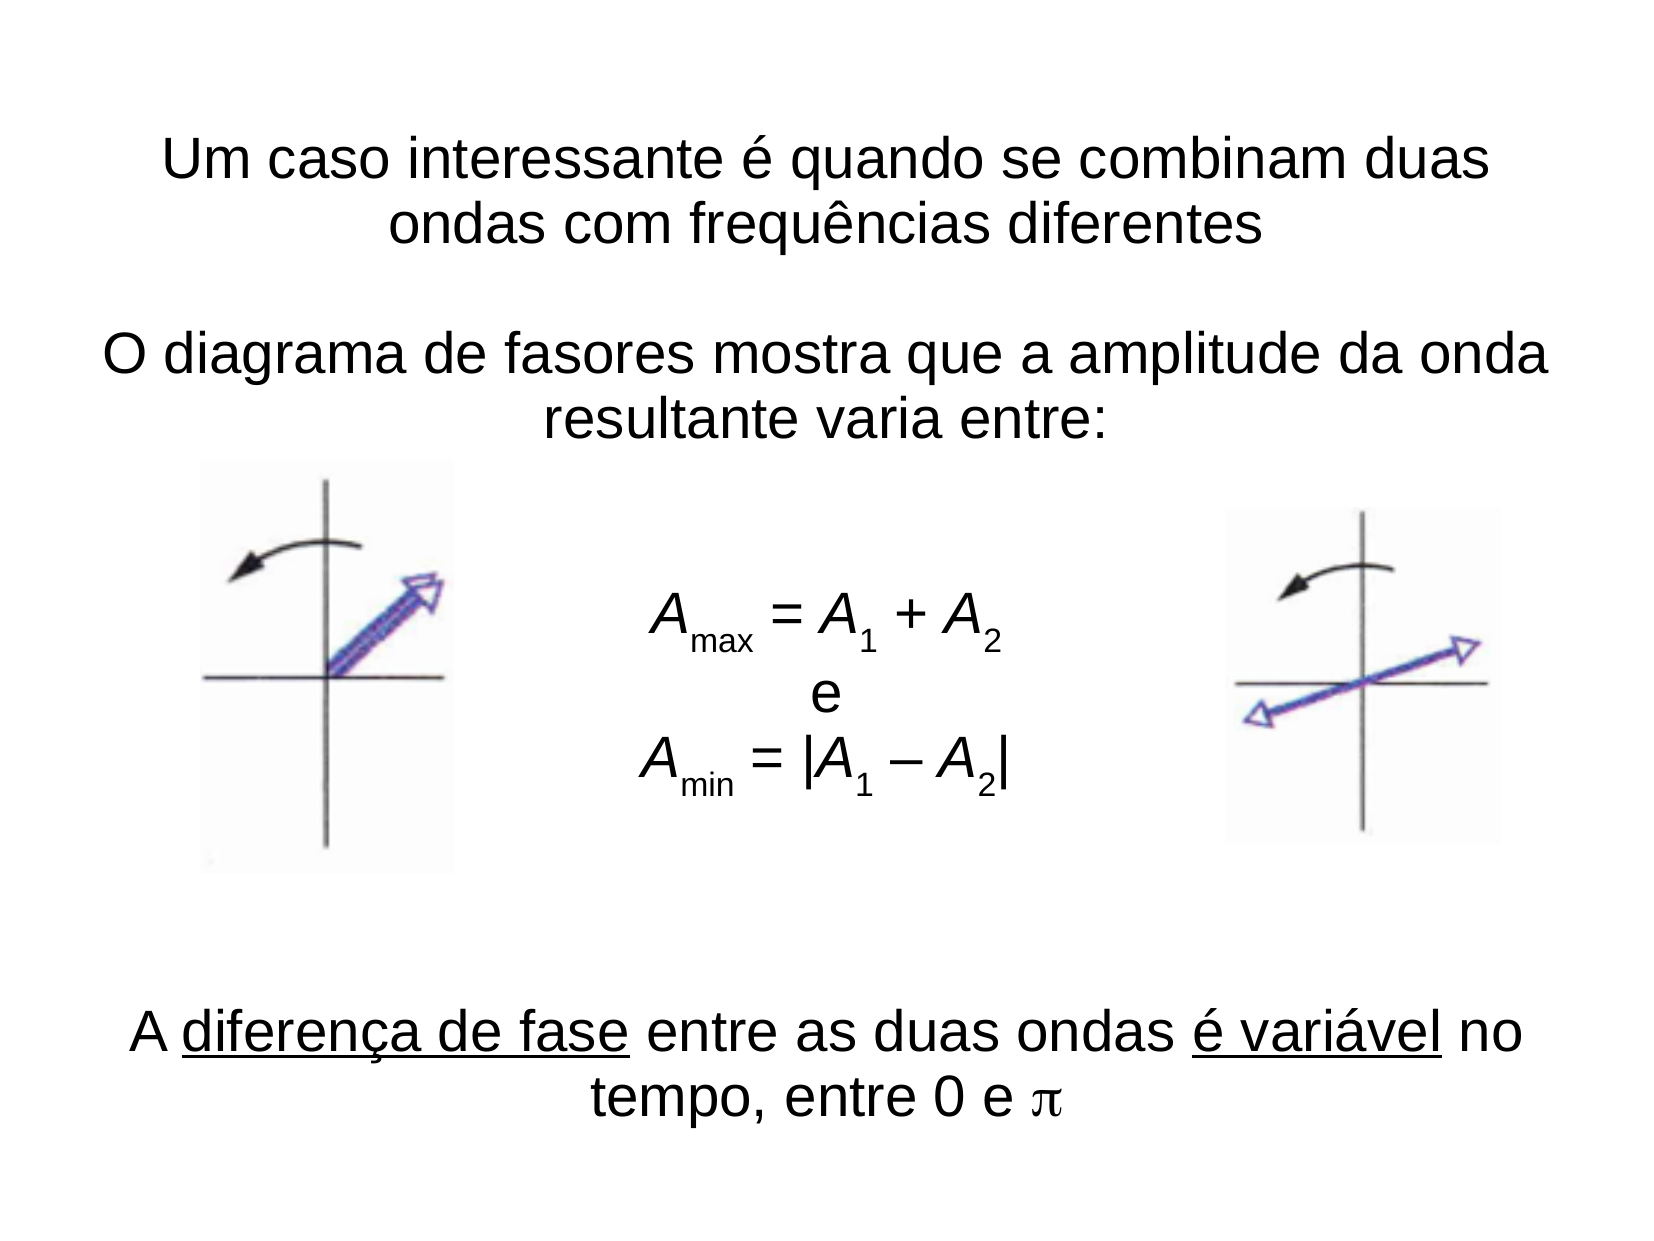

# Um caso interessante é quando se combinam duas ondas com frequências diferentes
O diagrama de fasores mostra que a amplitude da onda resultante varia entre:
Amax = A1 + A2
e
Amin = |A1 – A2|
A diferença de fase entre as duas ondas é variável no tempo, entre 0 e p